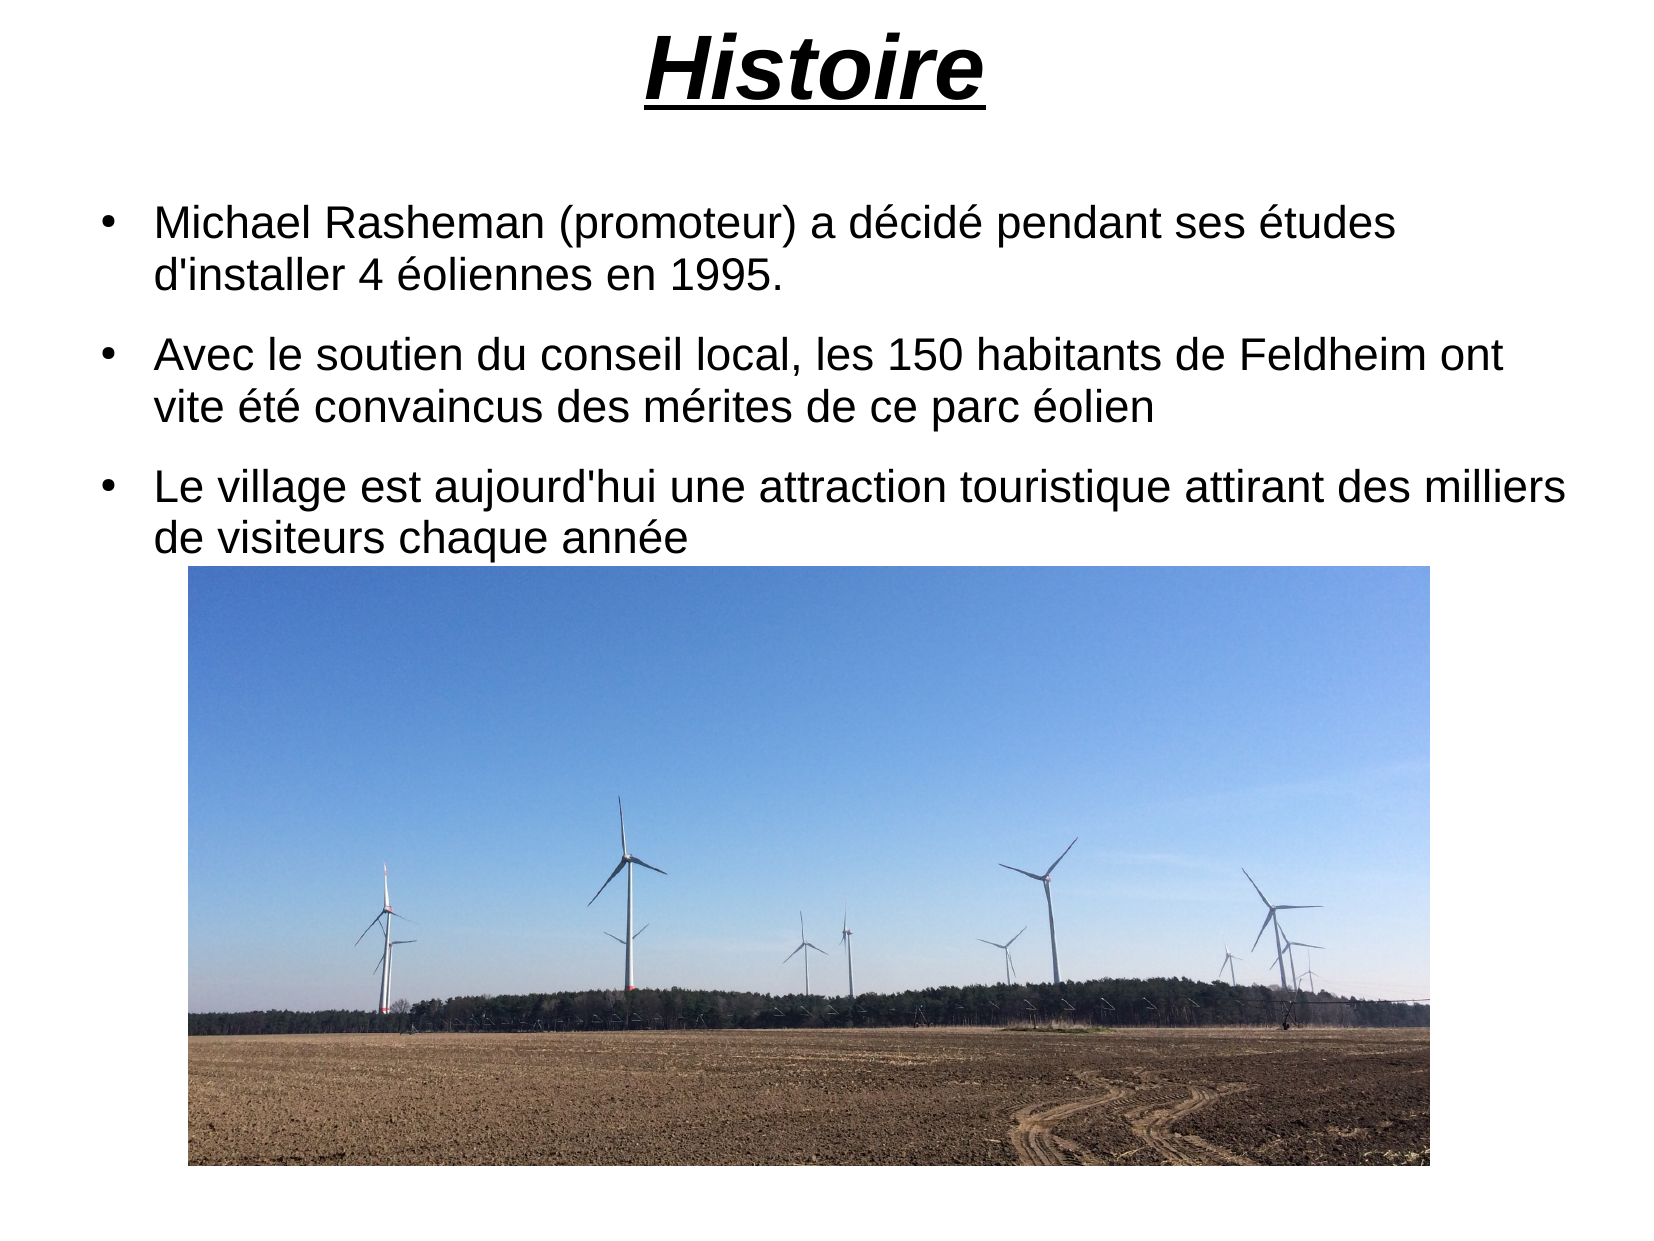

# Histoire
Michael Rasheman (promoteur) a décidé pendant ses études d'installer 4 éoliennes en 1995.
Avec le soutien du conseil local, les 150 habitants de Feldheim ont vite été convaincus des mérites de ce parc éolien
Le village est aujourd'hui une attraction touristique attirant des milliers de visiteurs chaque année